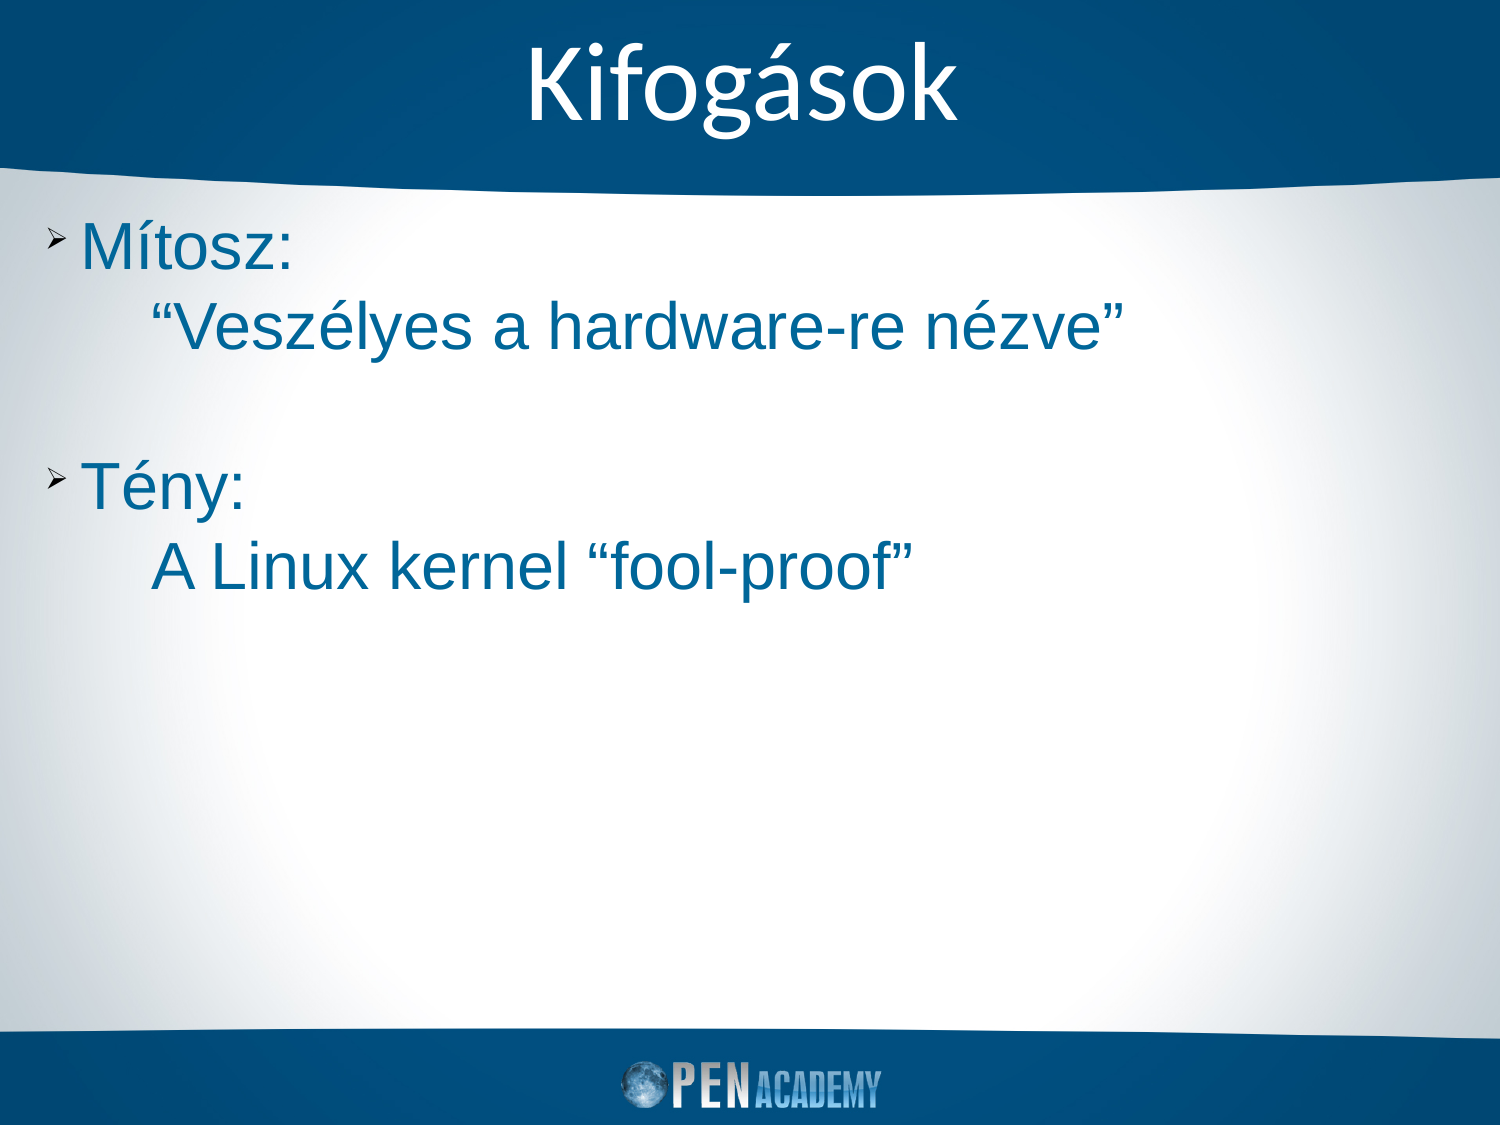

# Kifogások
Mítosz:
“Veszélyes a hardware-re nézve”
Tény:
A Linux kernel “fool-proof”